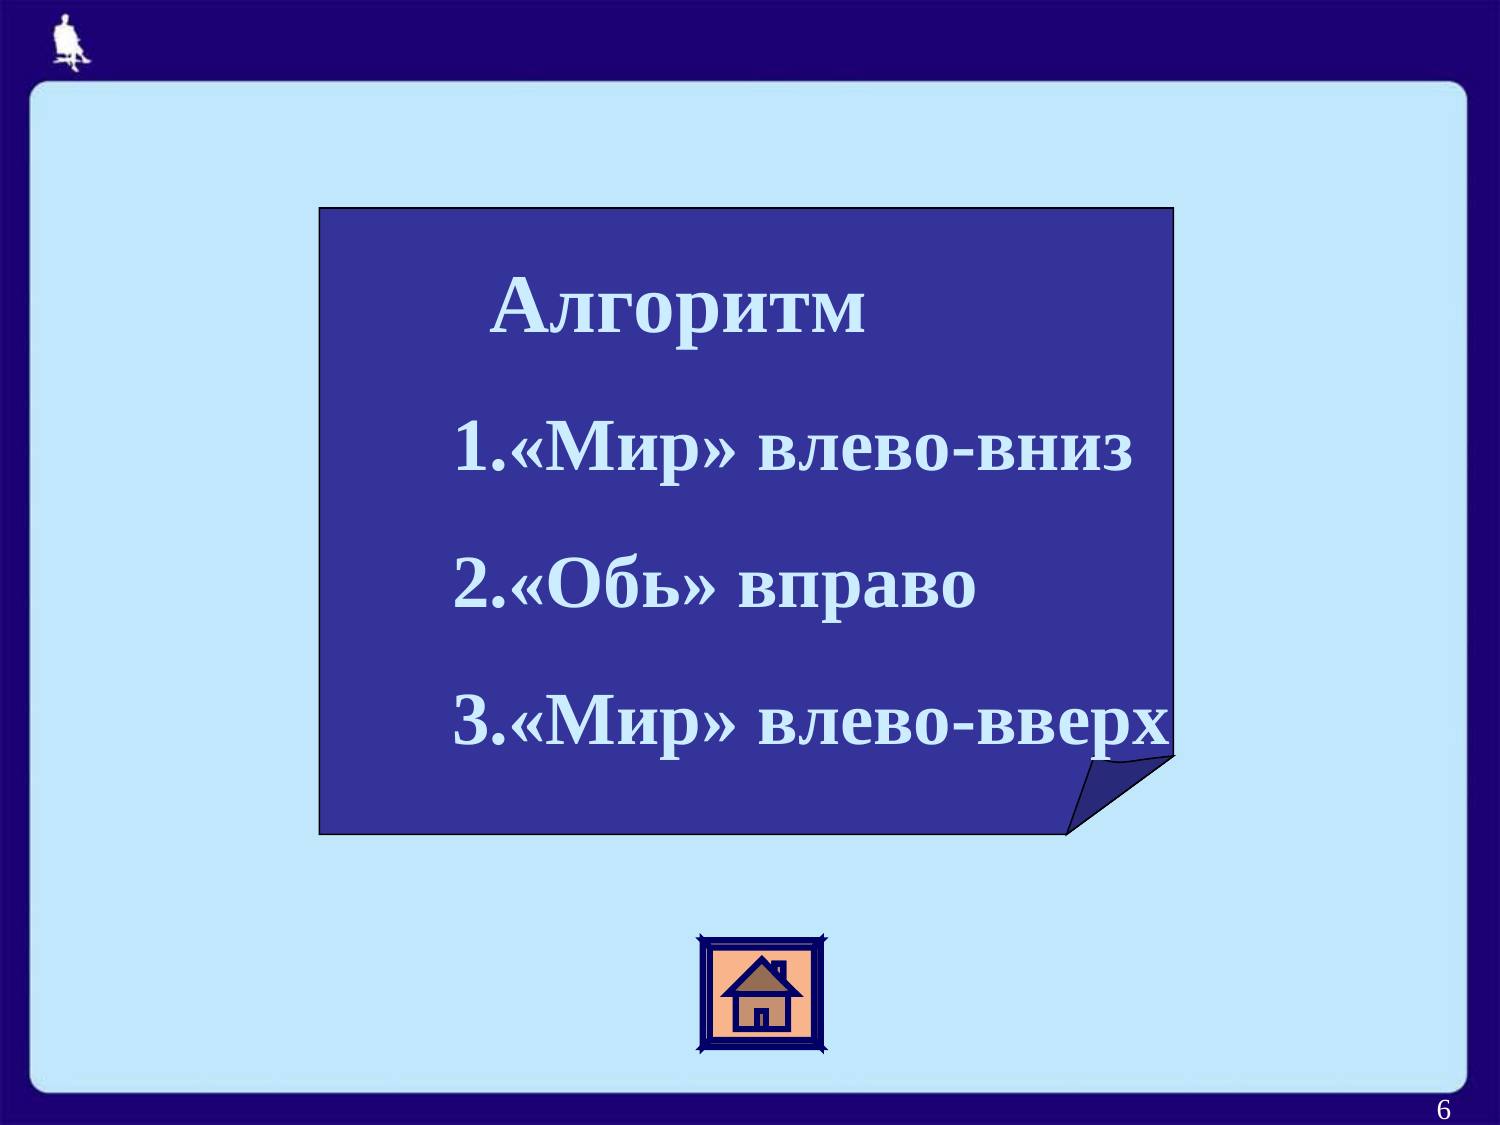

Алгоритм
«Мир» влево-вниз
«Обь» вправо
«Мир» влево-вверх